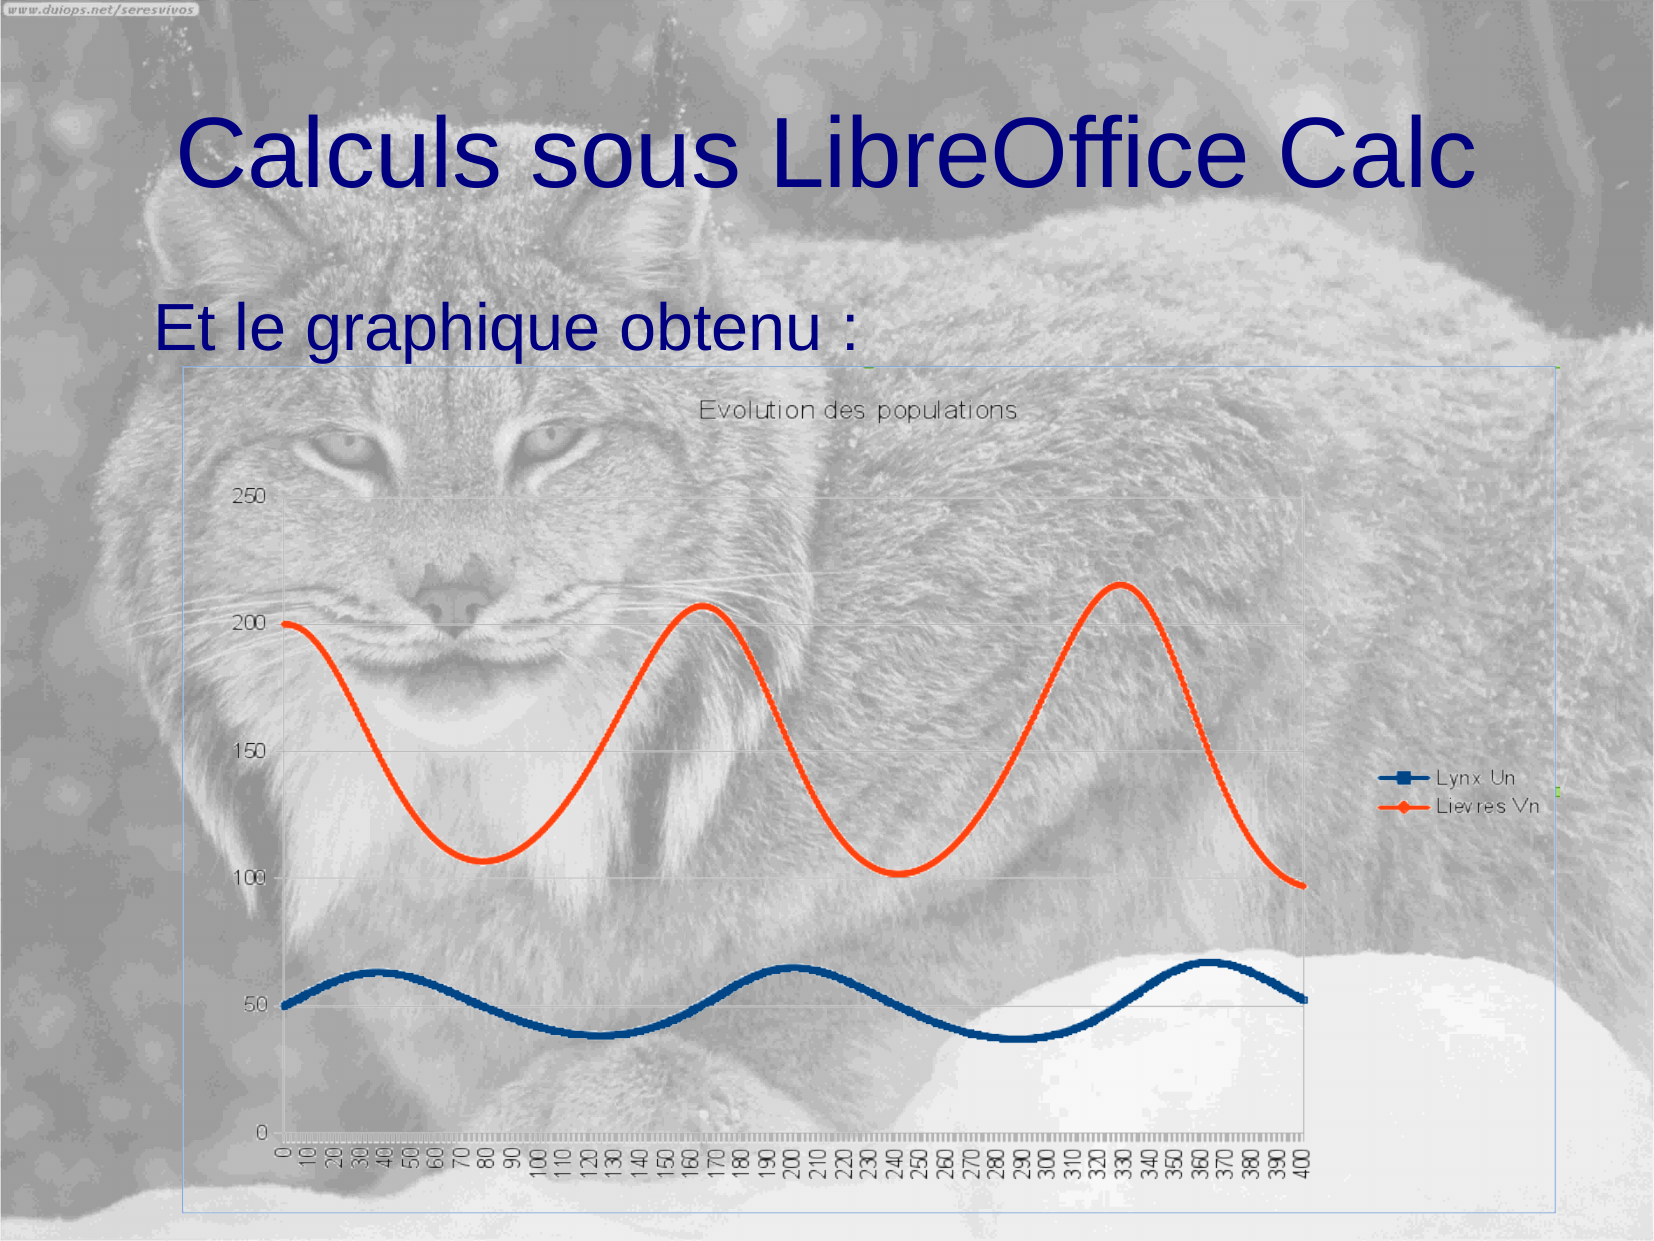

# Calculs sous LibreOffice Calc
Et le graphique obtenu :